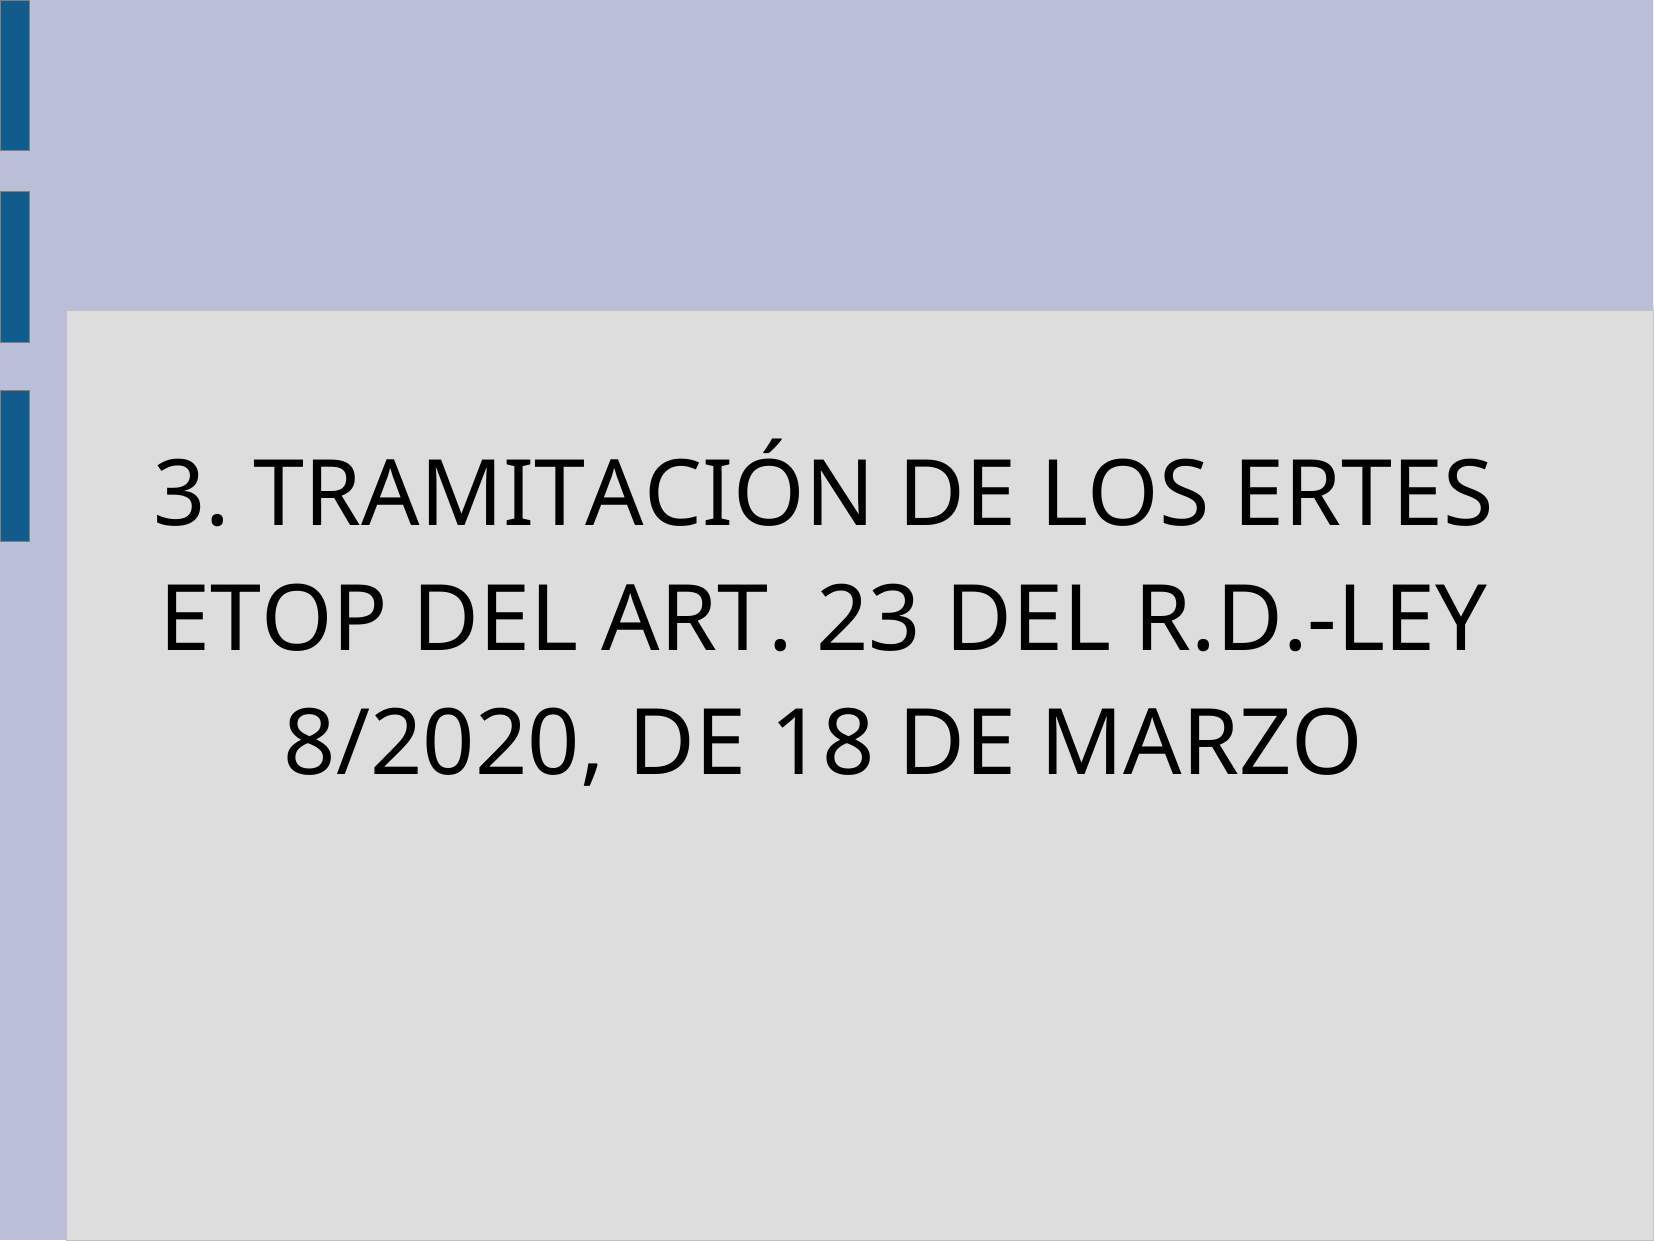

# 3. TRAMITACIÓN DE LOS ERTES ETOP DEL ART. 23 DEL R.D.-LEY 8/2020, DE 18 DE MARZO